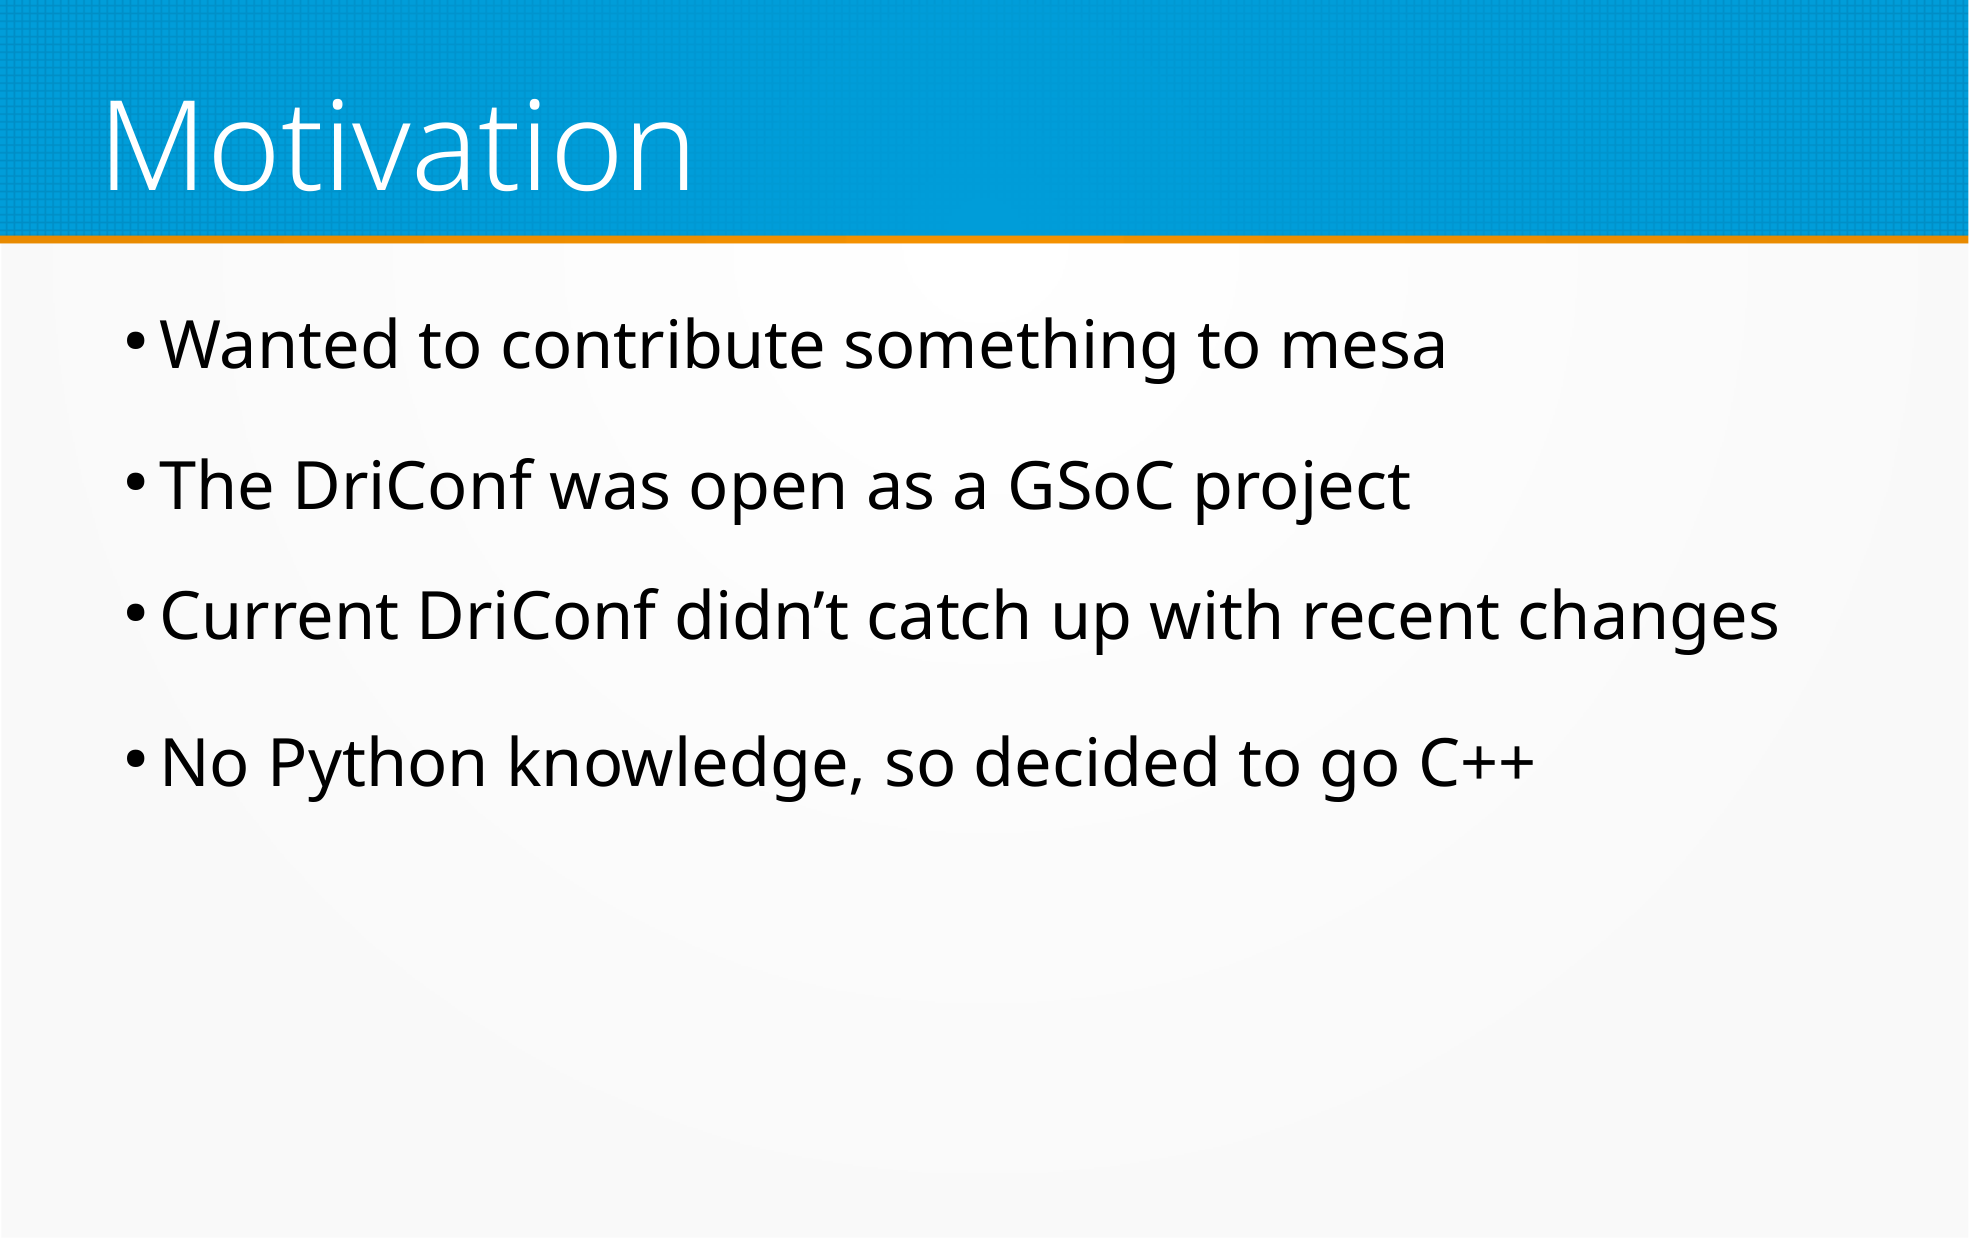

# Motivation
Wanted to contribute something to mesa
The DriConf was open as a GSoC project
Current DriConf didn’t catch up with recent changes
No Python knowledge, so decided to go C++